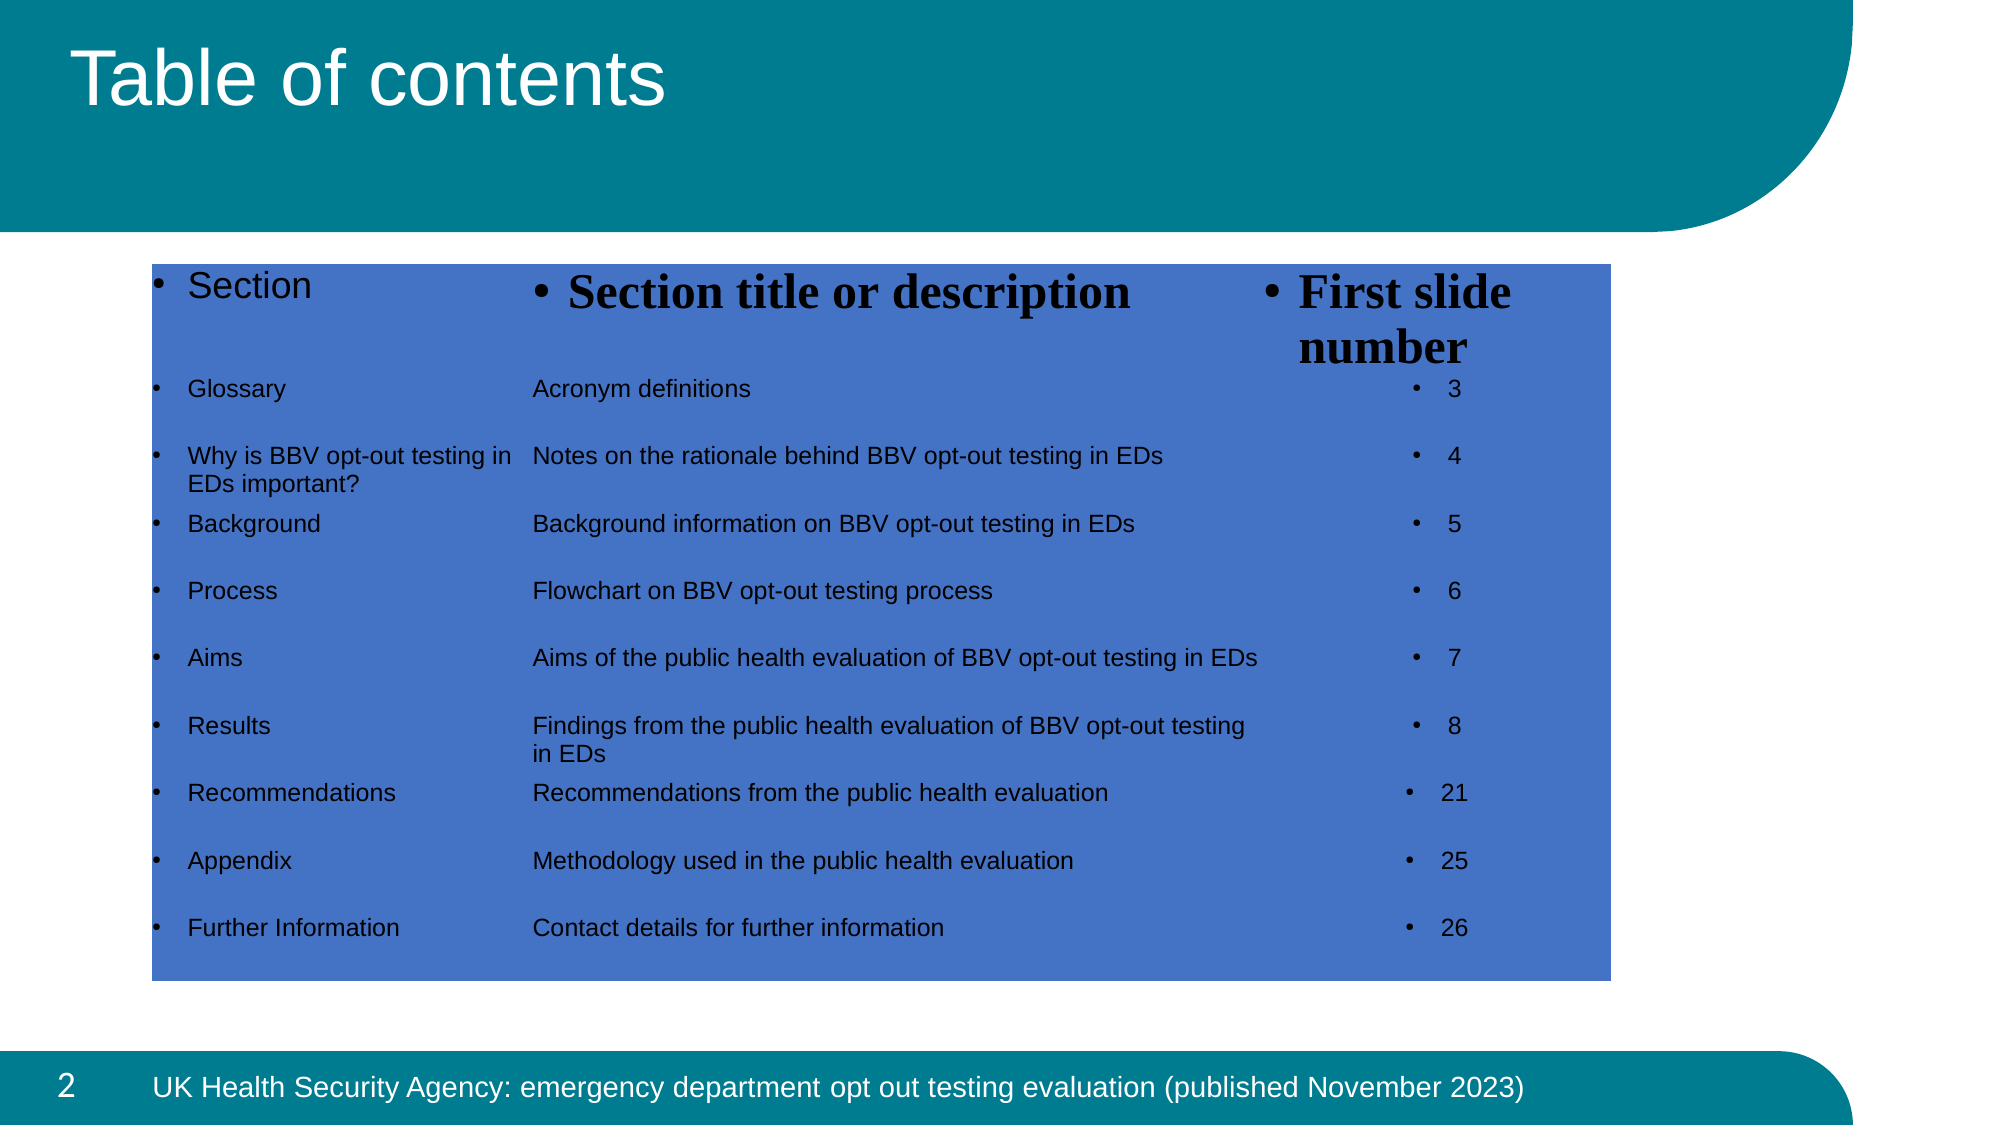

# Table of contents
| Section | Section title or description | First slide number |
| --- | --- | --- |
| Glossary | Acronym definitions | 3 |
| Why is BBV opt-out testing in EDs important? | Notes on the rationale behind BBV opt-out testing in EDs | 4 |
| Background | Background information on BBV opt-out testing in EDs | 5 |
| Process | Flowchart on BBV opt-out testing process | 6 |
| Aims | Aims of the public health evaluation of BBV opt-out testing in EDs | 7 |
| Results | Findings from the public health evaluation of BBV opt-out testing in EDs | 8 |
| Recommendations | Recommendations from the public health evaluation | 21 |
| Appendix | Methodology used in the public health evaluation | 25 |
| Further Information | Contact details for further information | 26 |
2
UK Health Security Agency: emergency department opt out testing evaluation (published November 2023)